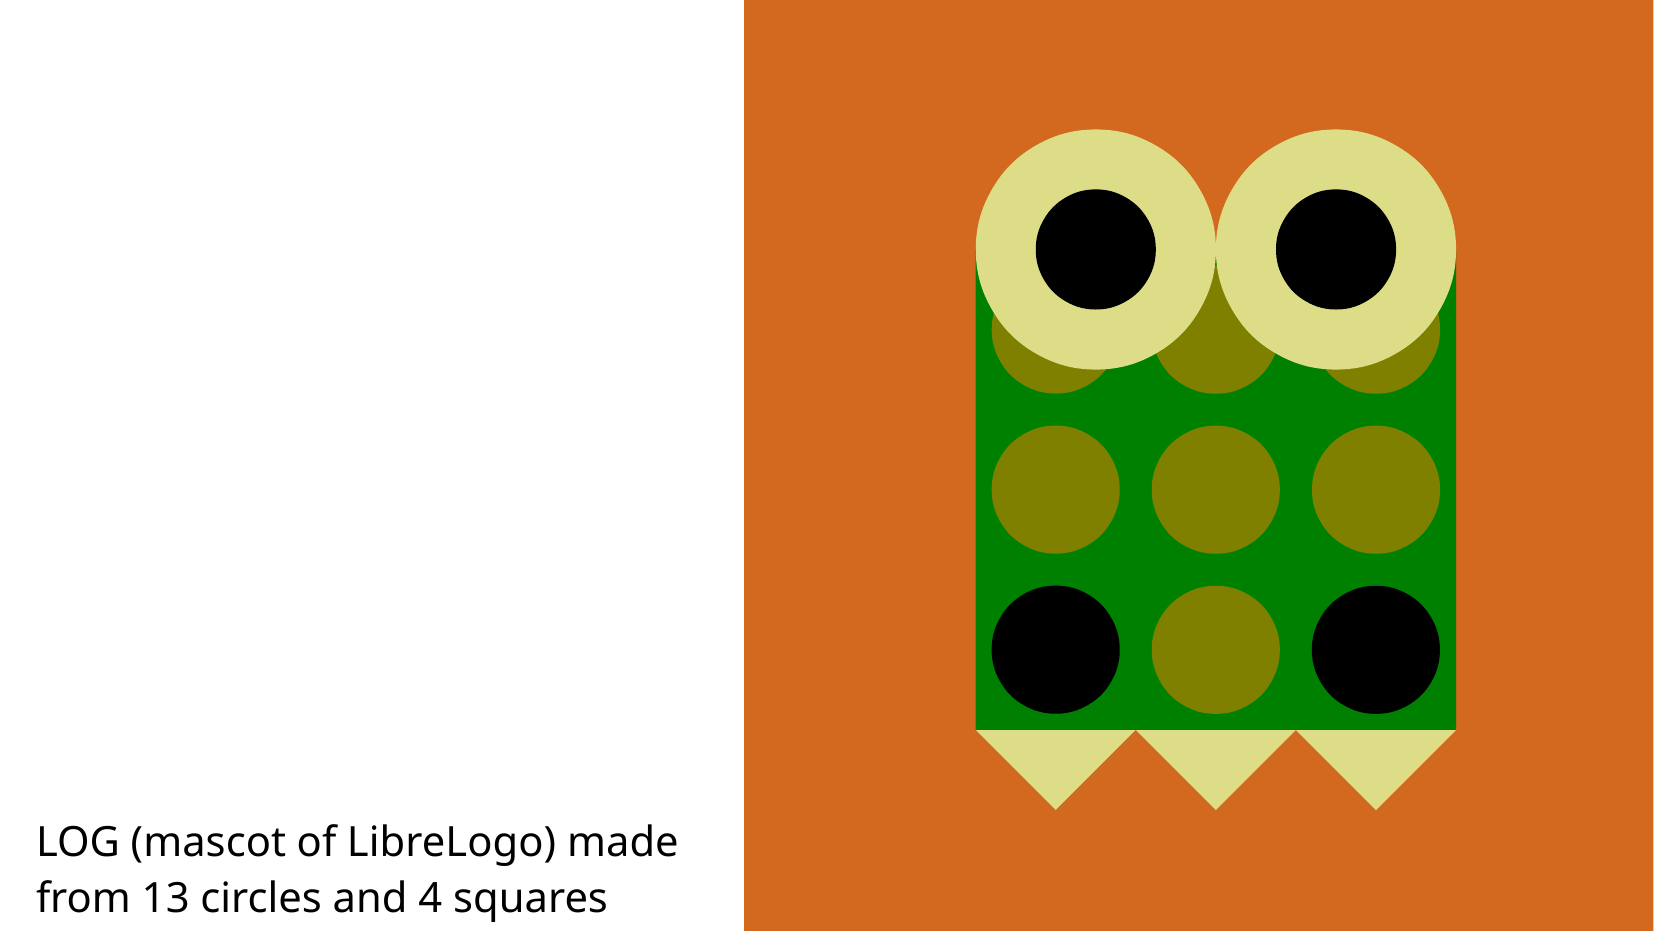

LOG (mascot of LibreLogo) made
from 13 circles and 4 squares